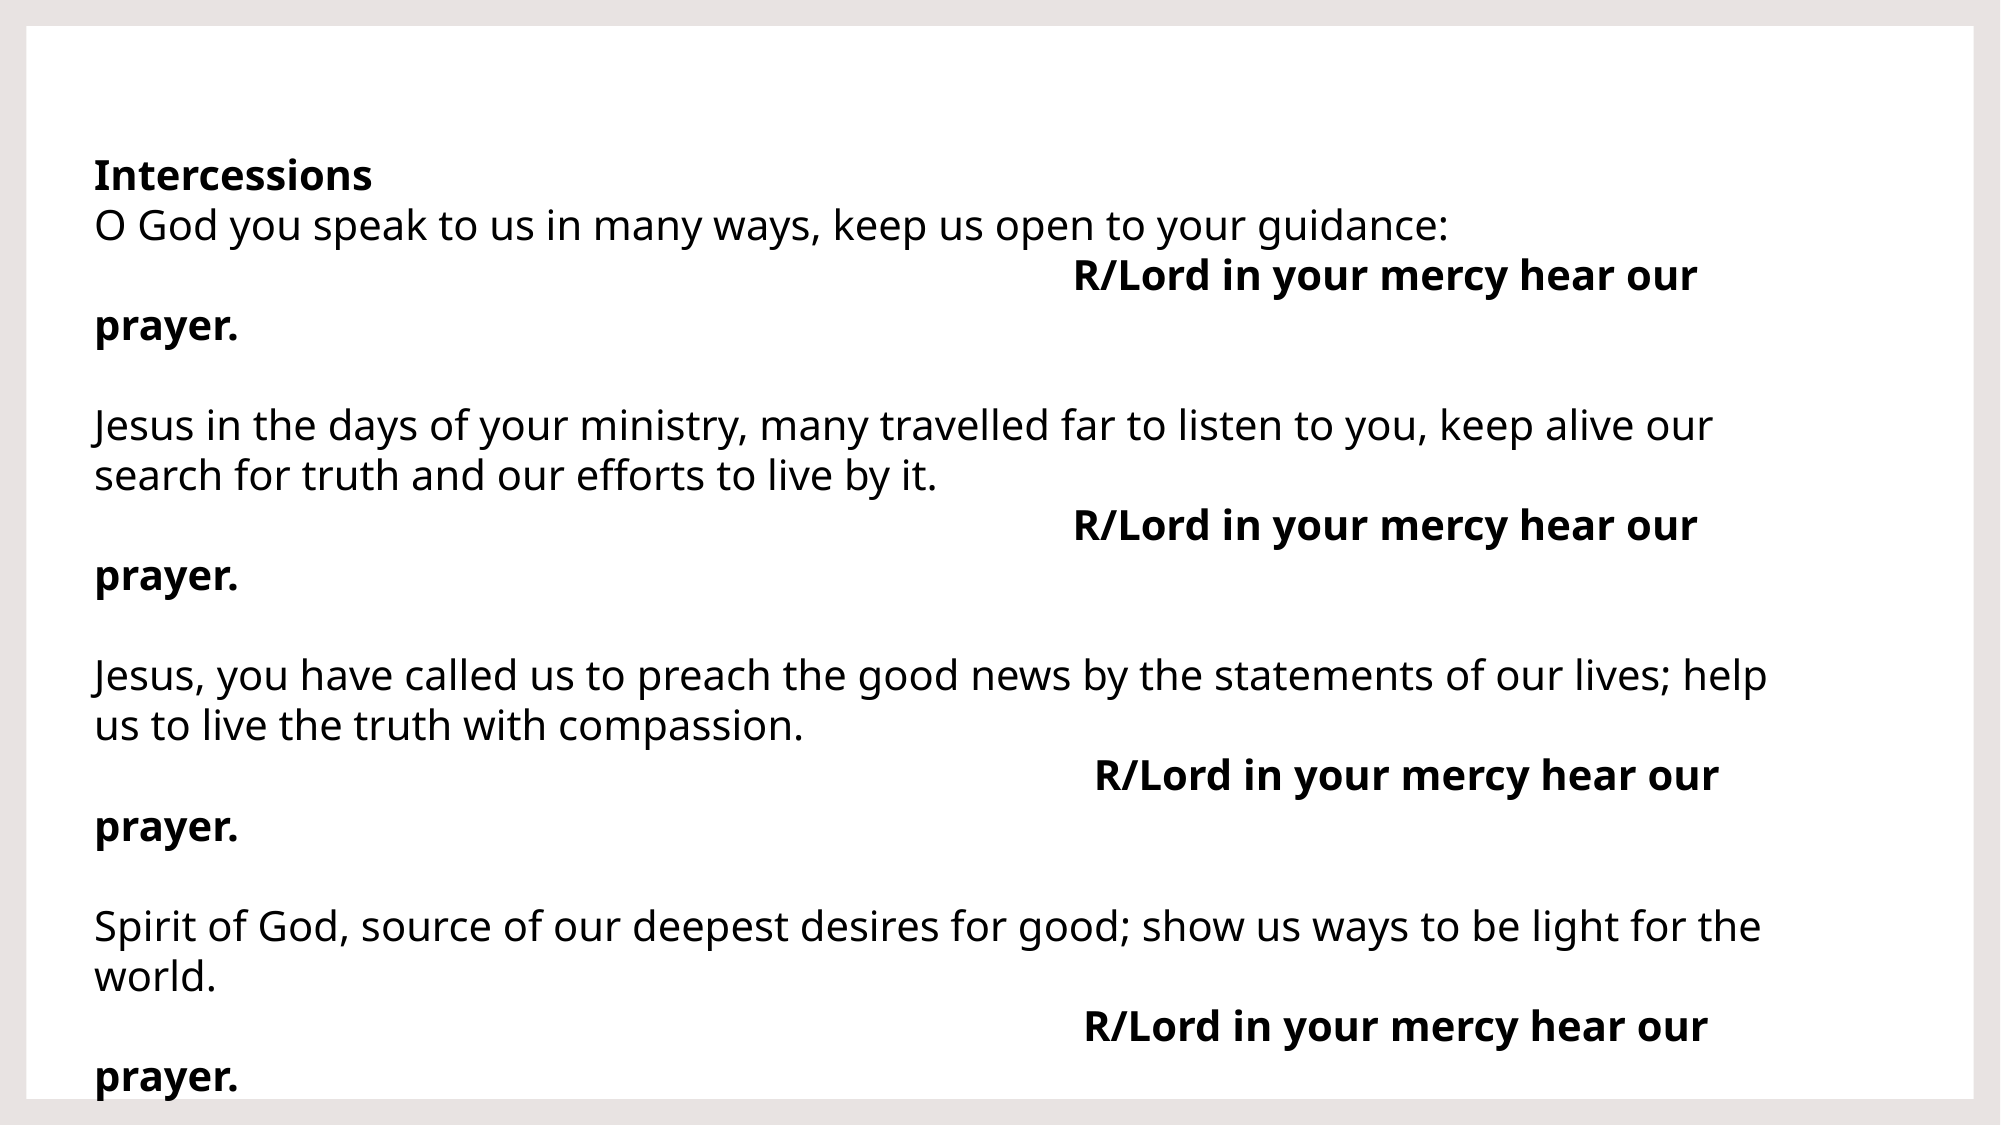

Intercessions
O God you speak to us in many ways, keep us open to your guidance:
 R/Lord in your mercy hear our prayer.
Jesus in the days of your ministry, many travelled far to listen to you, keep alive our search for truth and our efforts to live by it.
 R/Lord in your mercy hear our prayer.
Jesus, you have called us to preach the good news by the statements of our lives; help us to live the truth with compassion.
 R/Lord in your mercy hear our prayer.
Spirit of God, source of our deepest desires for good; show us ways to be light for the world.
 R/Lord in your mercy hear our prayer.
Our Father or Hail Mary